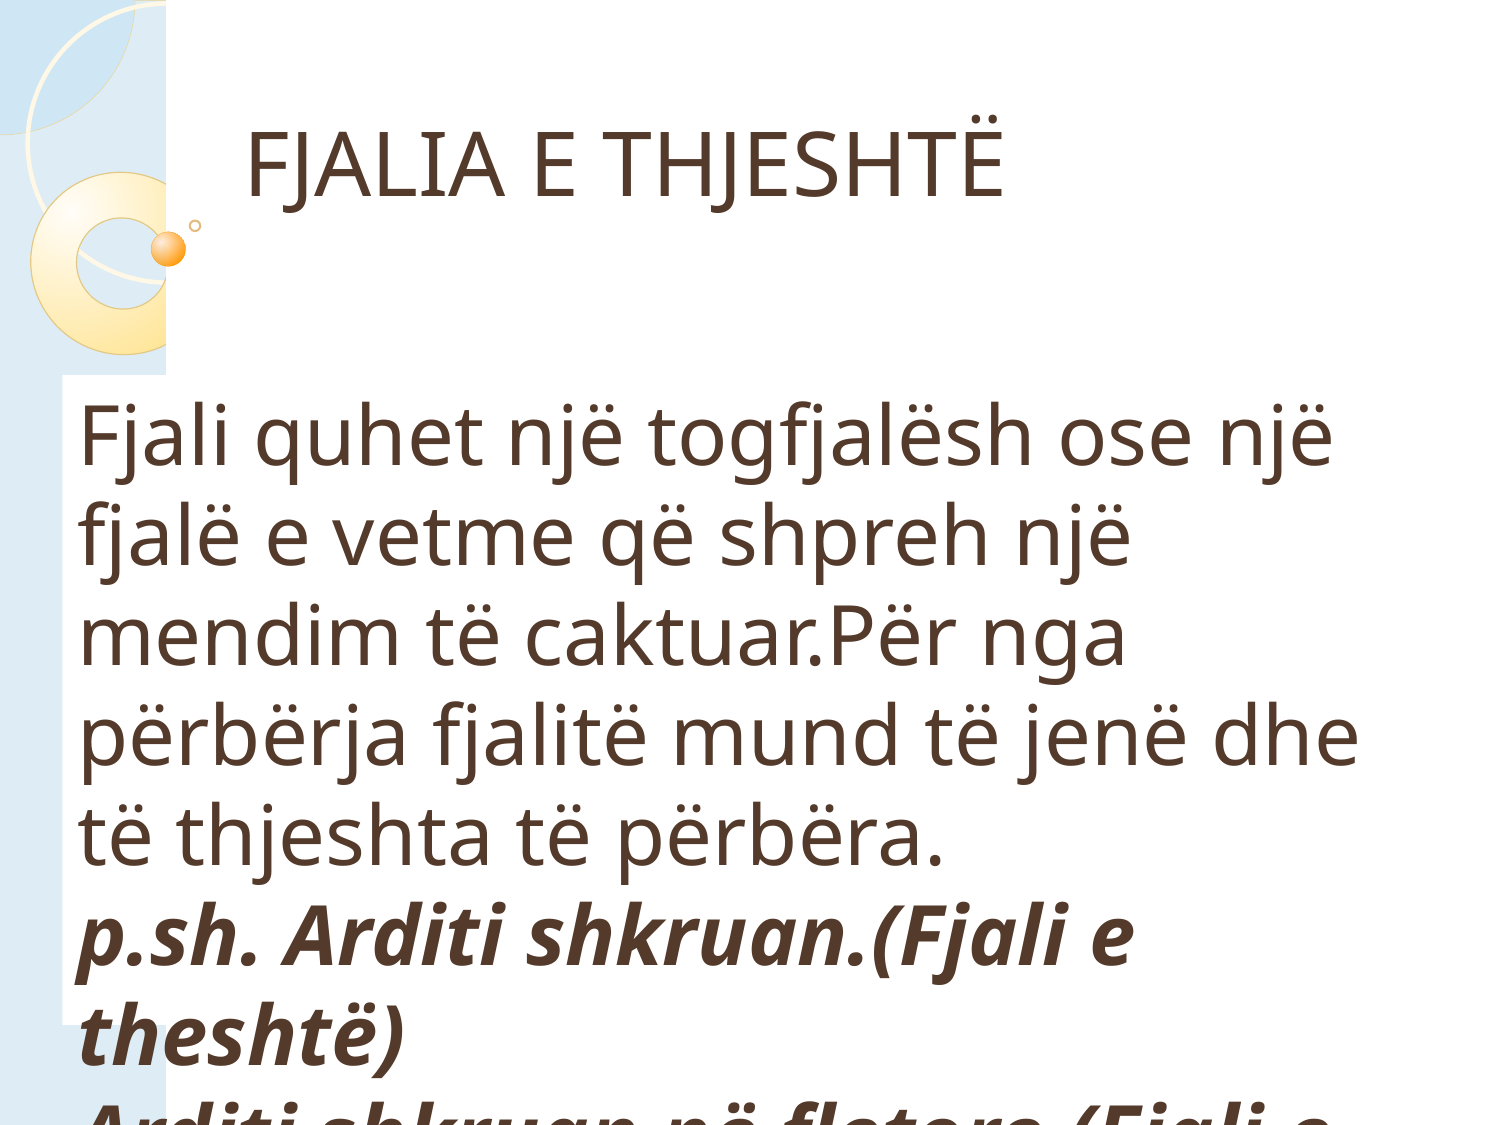

# FJALIA E THJESHTË
Fjali quhet një togfjalësh ose një fjalë e vetme që shpreh një mendim të caktuar.Për nga përbërja fjalitë mund të jenë dhe të thjeshta të përbëra.
p.sh. Arditi shkruan.(Fjali e theshtë)
Arditi shkruan në fletore.(Fjali e përbërë)